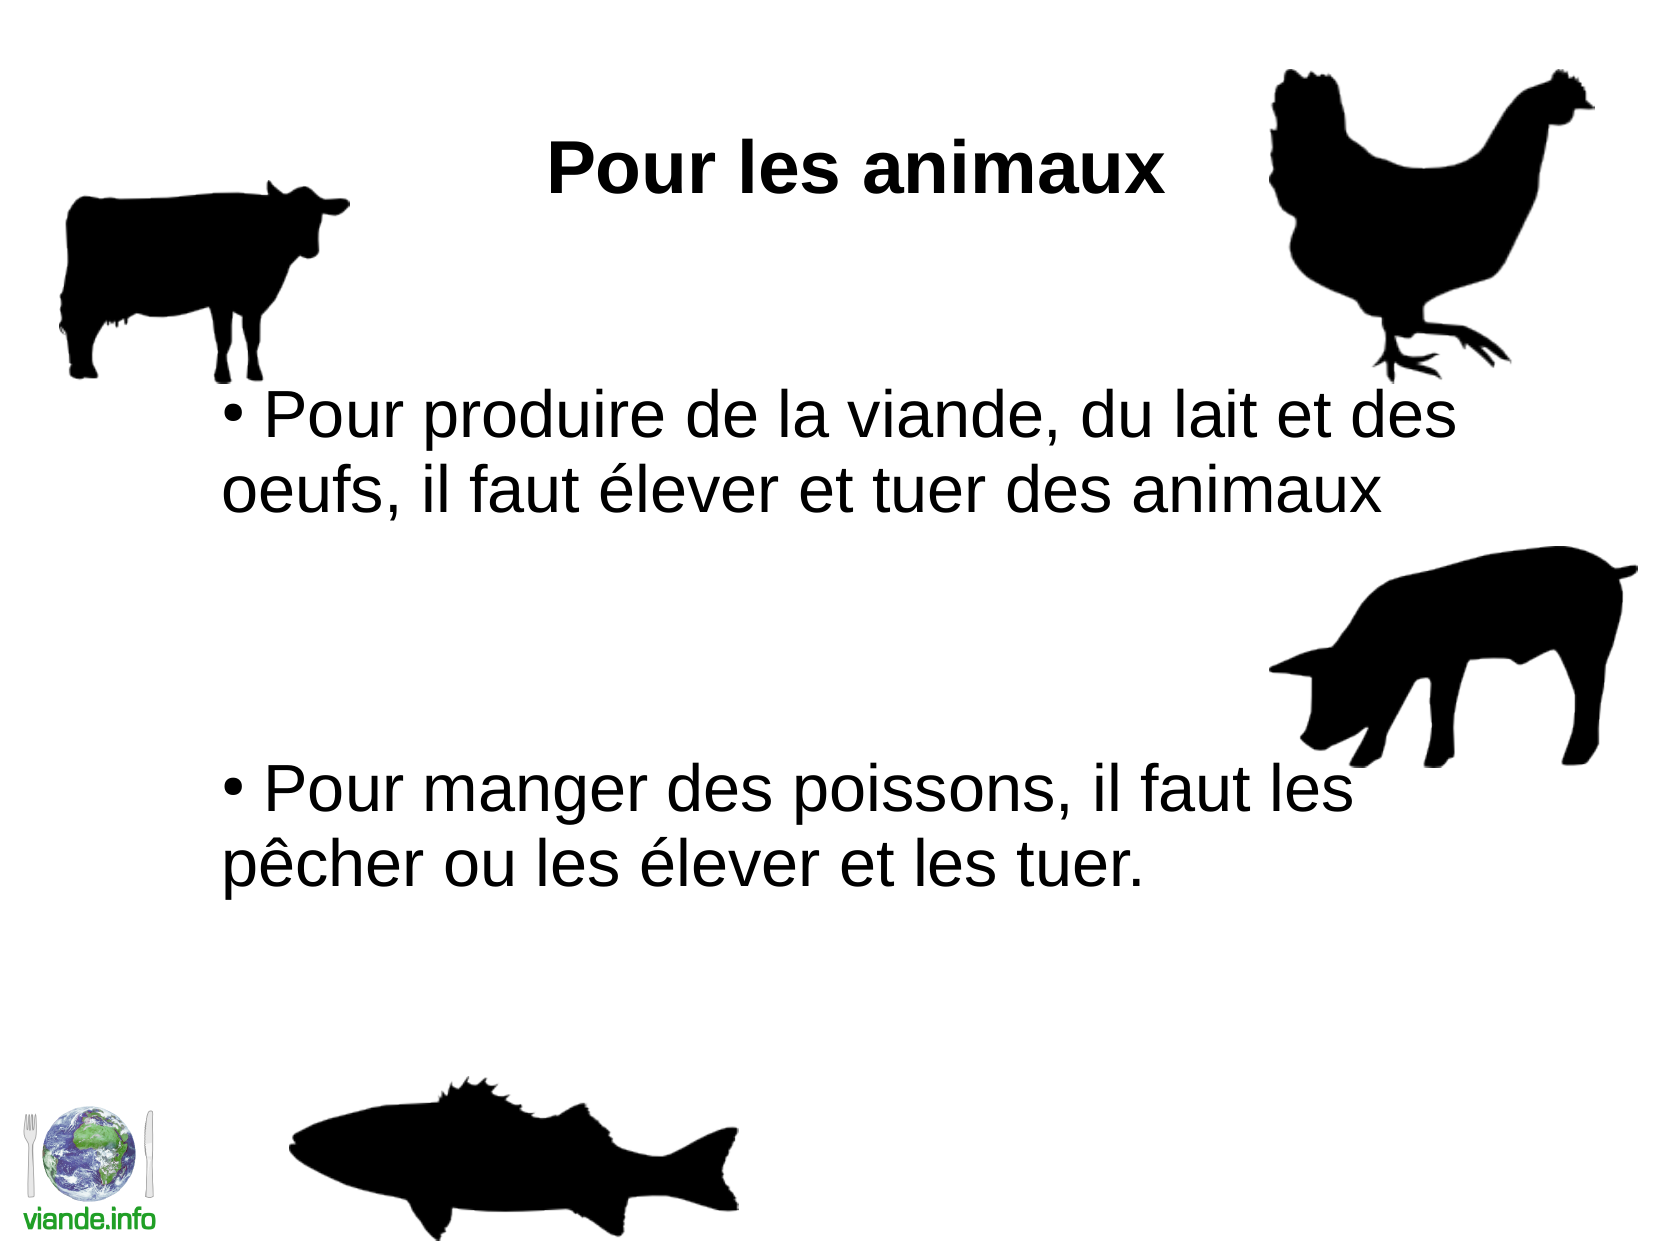

Pour les animaux
 Pour produire de la viande, du lait et des oeufs, il faut élever et tuer des animaux
 Pour manger des poissons, il faut les pêcher ou les élever et les tuer.